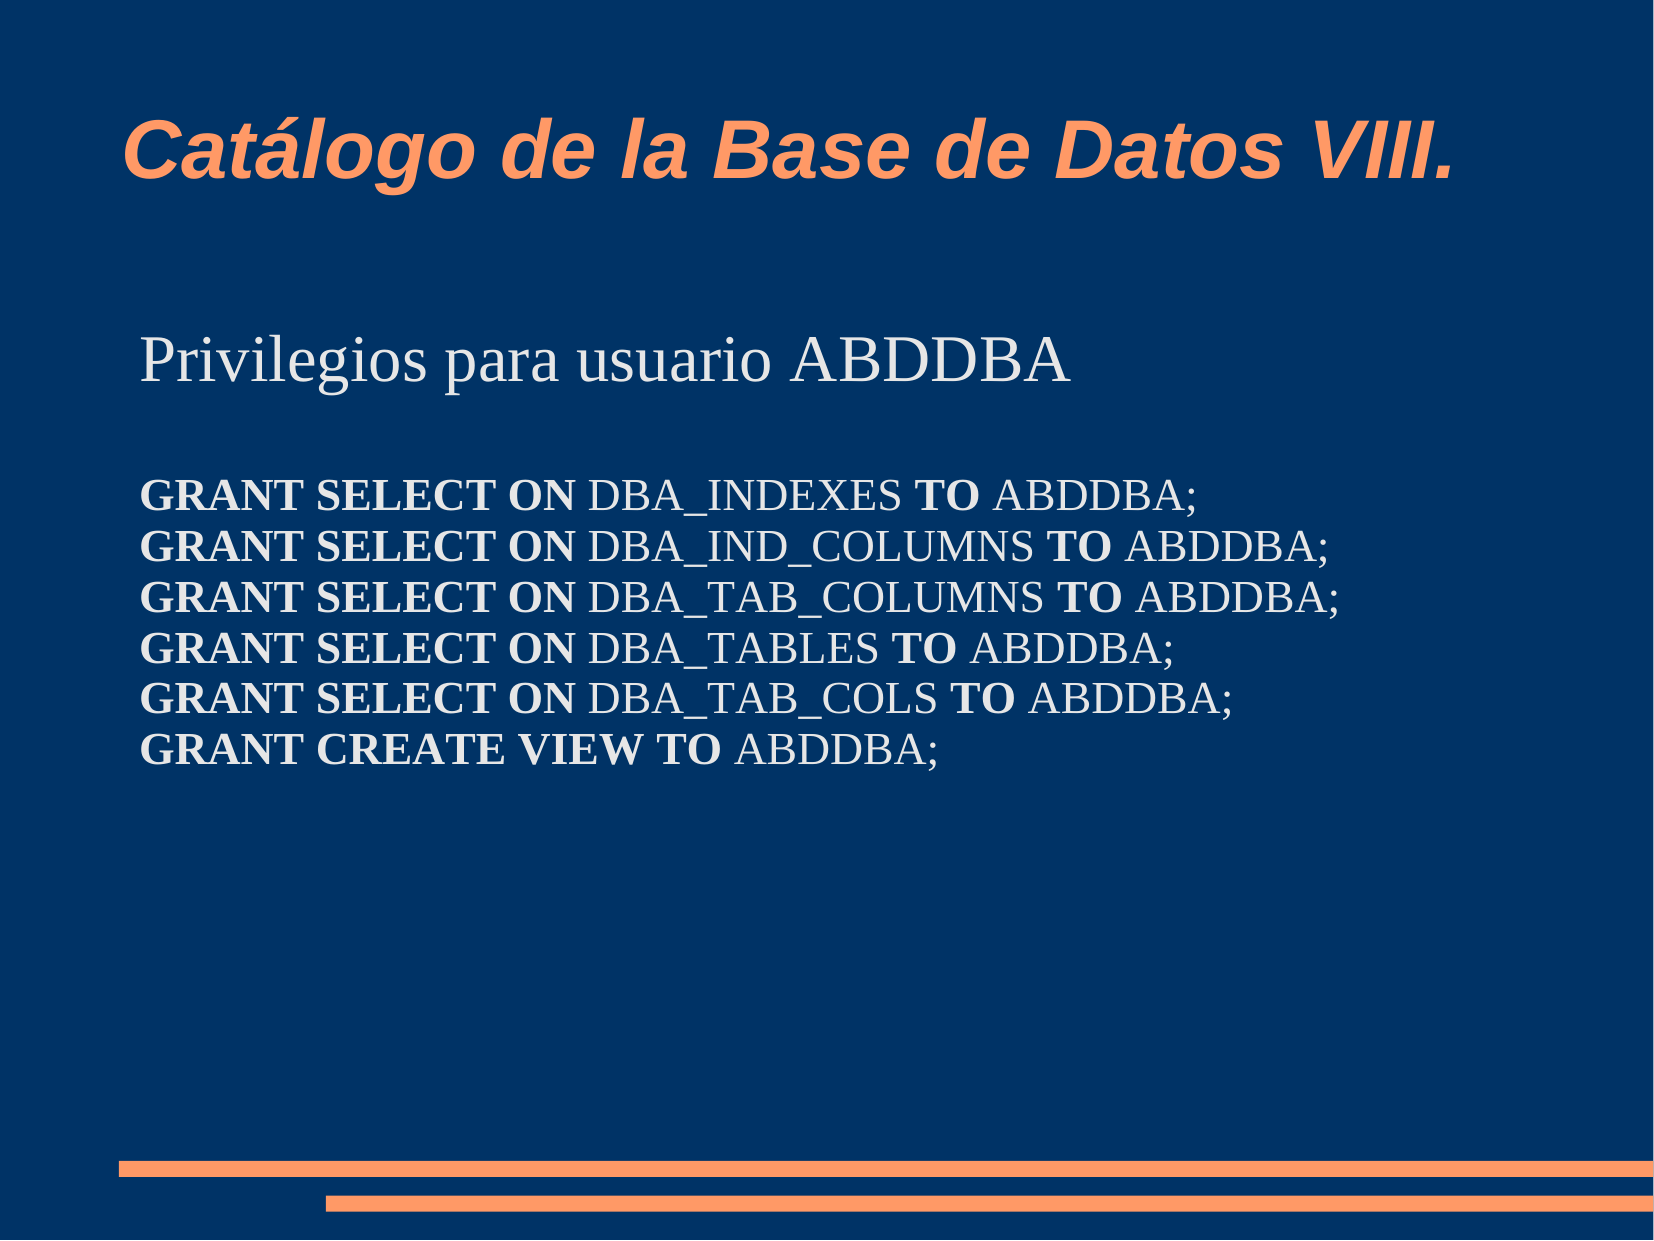

# Catálogo de la Base de Datos VIII.
Privilegios para usuario ABDDBA
GRANT SELECT ON DBA_INDEXES TO ABDDBA;
GRANT SELECT ON DBA_IND_COLUMNS TO ABDDBA;
GRANT SELECT ON DBA_TAB_COLUMNS TO ABDDBA;
GRANT SELECT ON DBA_TABLES TO ABDDBA;
GRANT SELECT ON DBA_TAB_COLS TO ABDDBA;
GRANT CREATE VIEW TO ABDDBA;